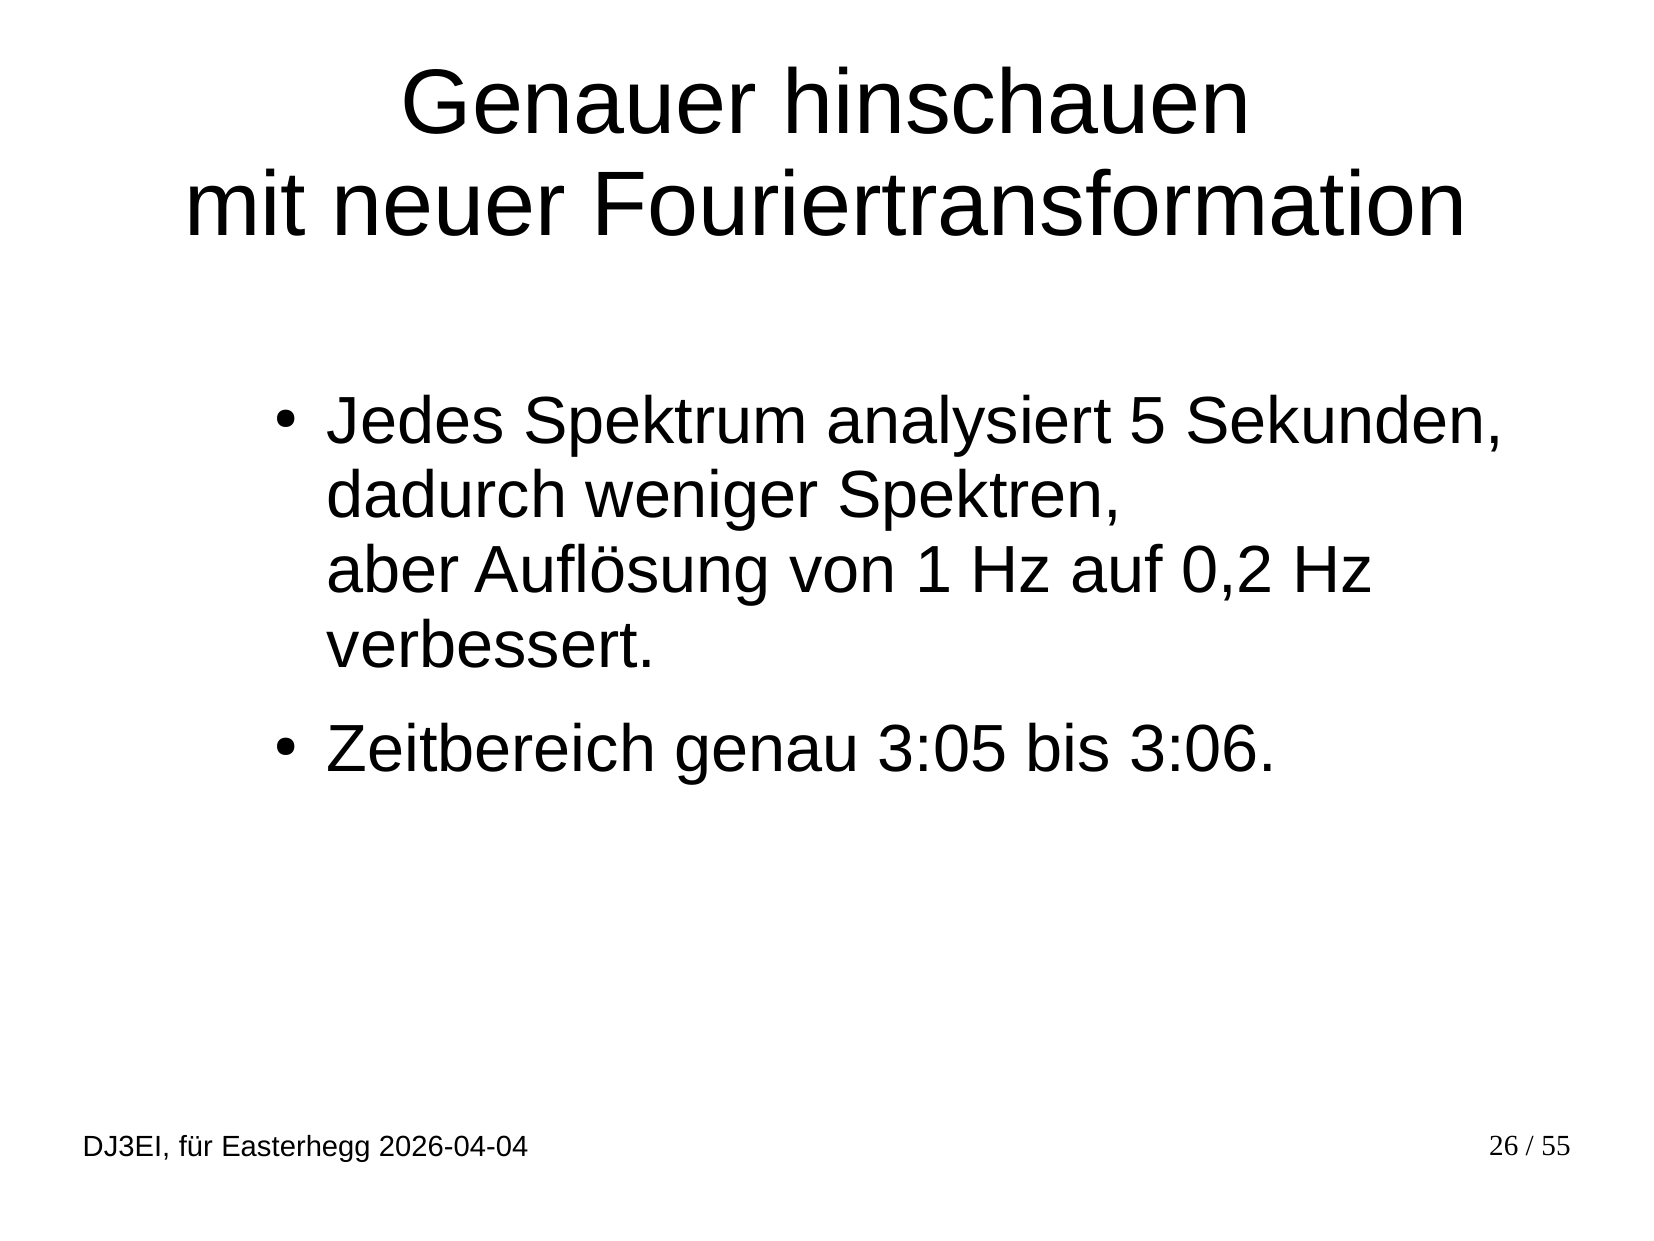

# Genauer hinschauen mit neuer Fouriertransformation
Jedes Spektrum analysiert 5 Sekunden,
dadurch weniger Spektren,
aber Auflösung von 1 Hz auf 0,2 Hz verbessert.
Zeitbereich genau 3:05 bis 3:06.
26